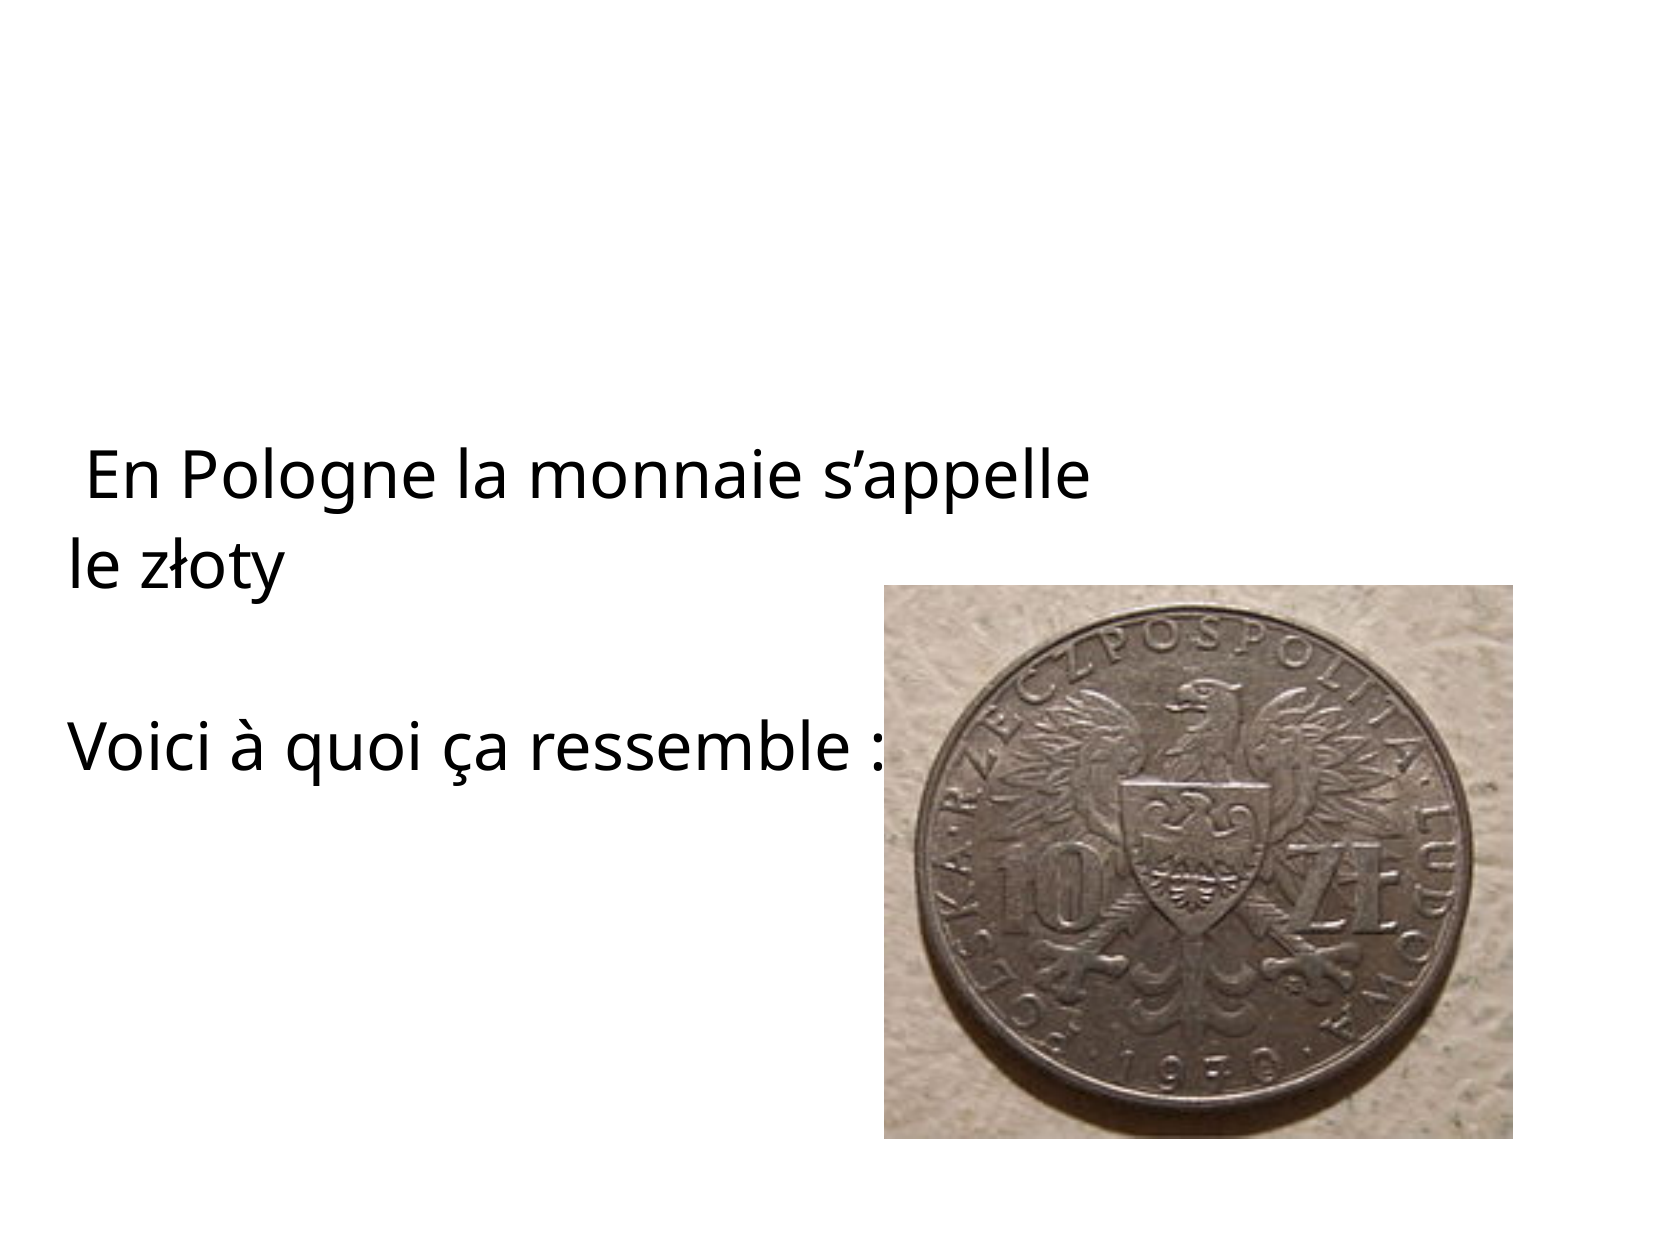

La monnaie en Pologne
 En Pologne la monnaie s’appelle le złoty
Voici à quoi ça ressemble :